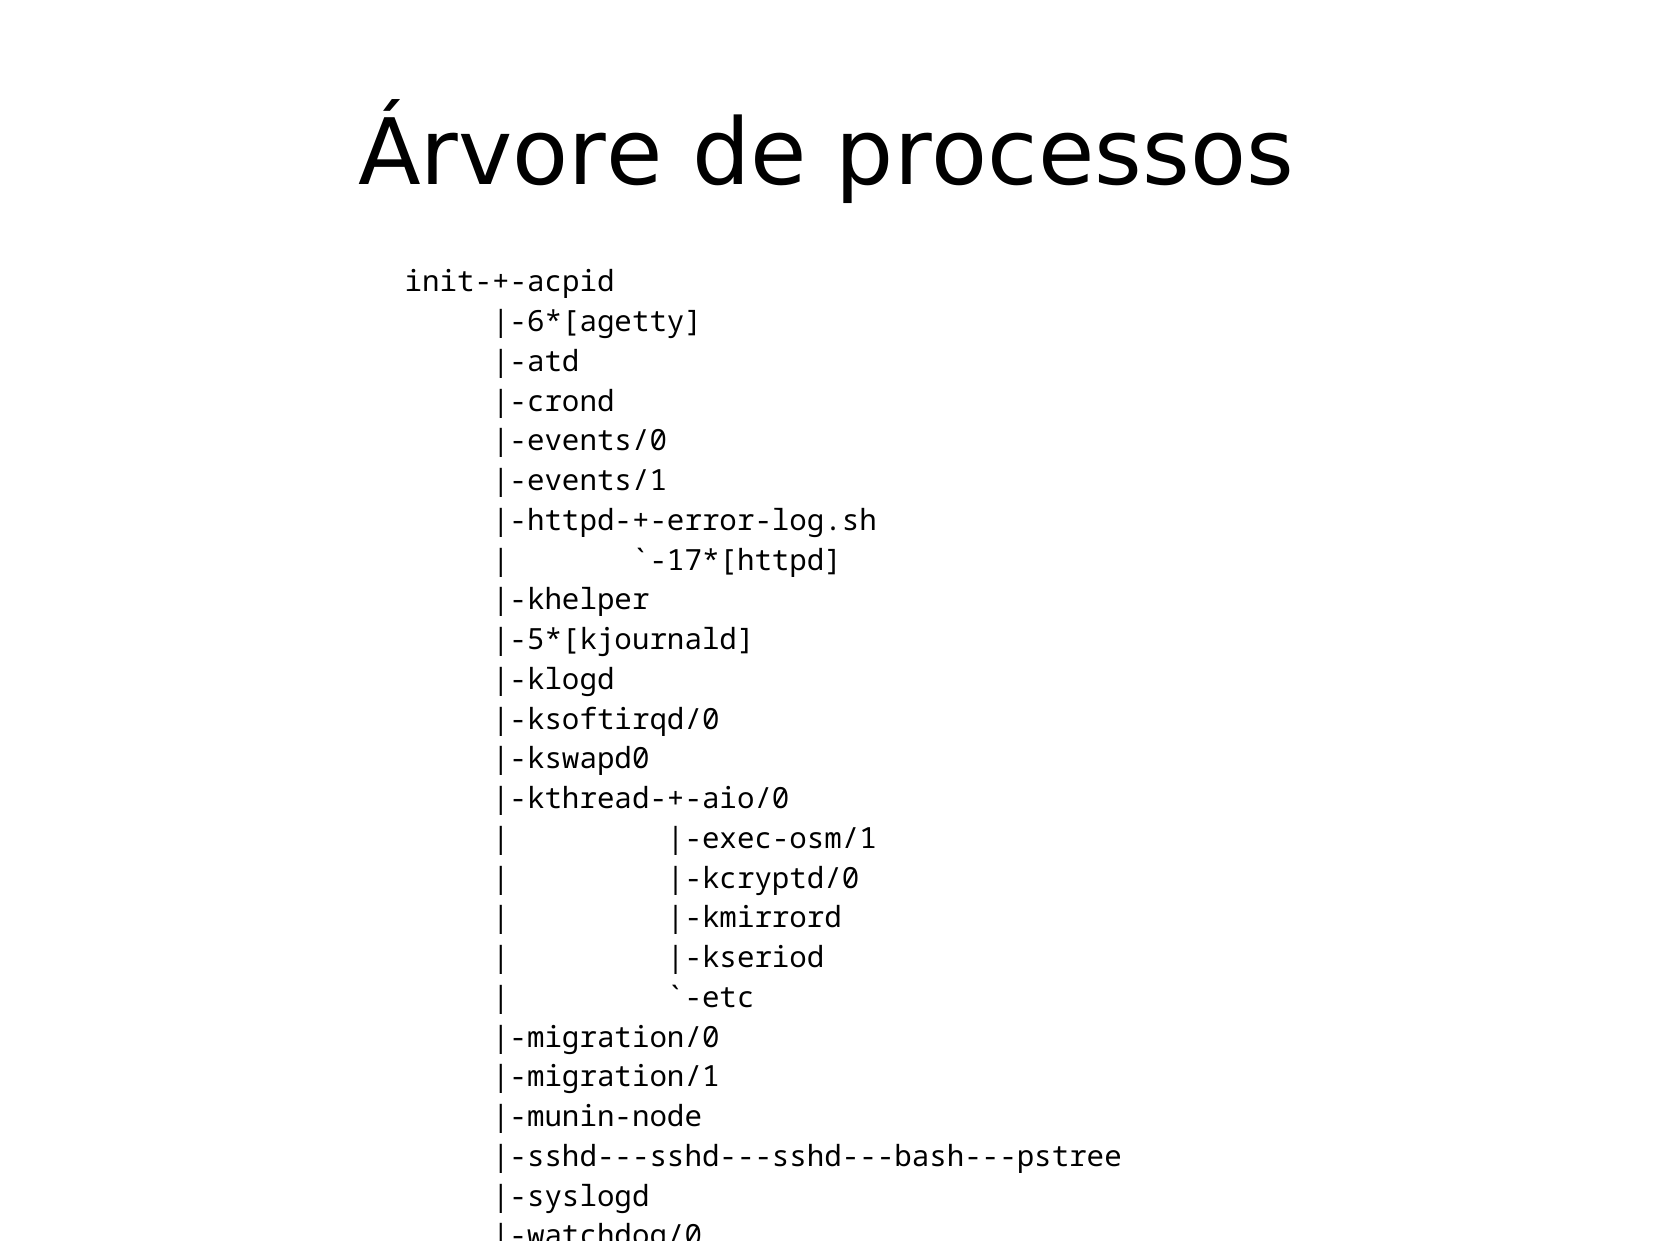

# Árvore de processos
init-+-acpid
 |-6*[agetty]
 |-atd
 |-crond
 |-events/0
 |-events/1
 |-httpd-+-error-log.sh
 | `-17*[httpd]
 |-khelper
 |-5*[kjournald]
 |-klogd
 |-ksoftirqd/0
 |-kswapd0
 |-kthread-+-aio/0
 | |-exec-osm/1
 | |-kcryptd/0
 | |-kmirrord
 | |-kseriod
 | `-etc
 |-migration/0
 |-migration/1
 |-munin-node
 |-sshd---sshd---sshd---bash---pstree
 |-syslogd
 |-watchdog/0
 `-watchdog/1